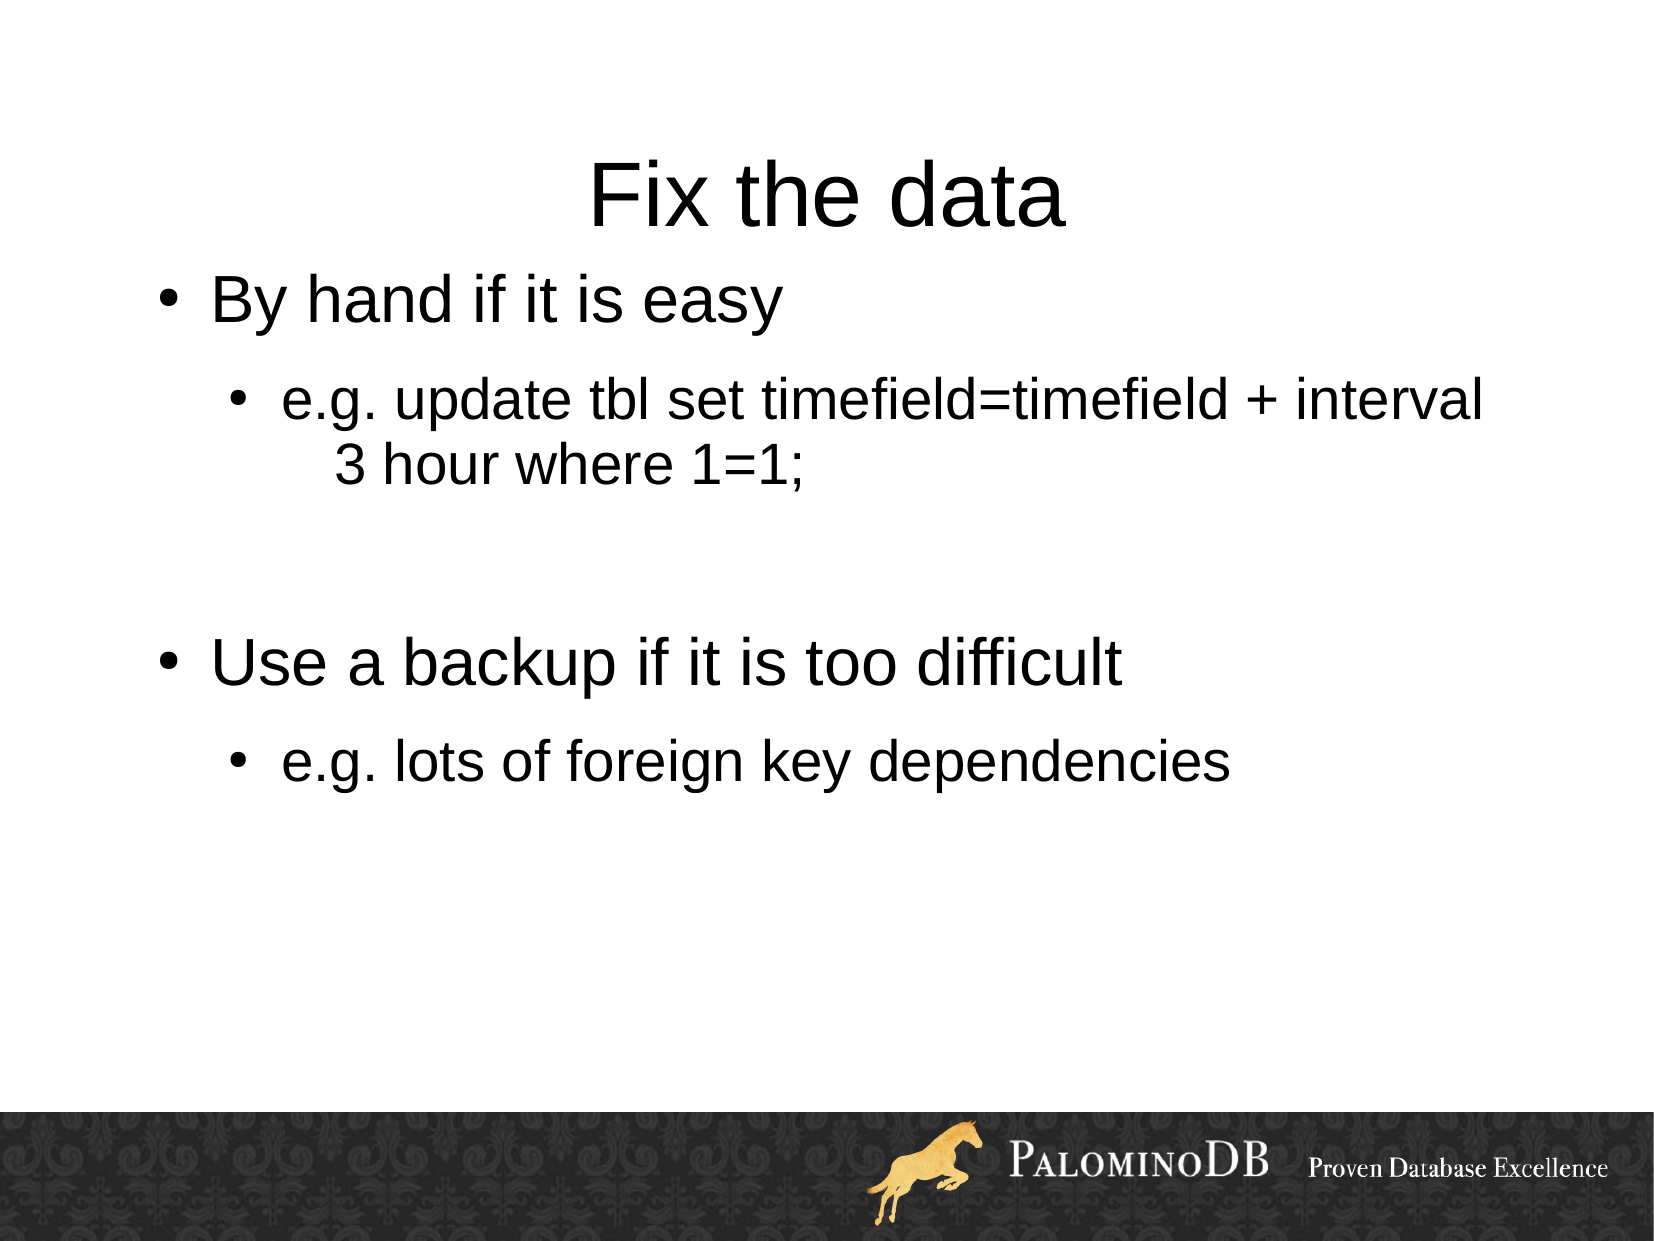

# Fix the data
By hand if it is easy
e.g. update tbl set timefield=timefield + interval 3 hour where 1=1;
Use a backup if it is too difficult
e.g. lots of foreign key dependencies